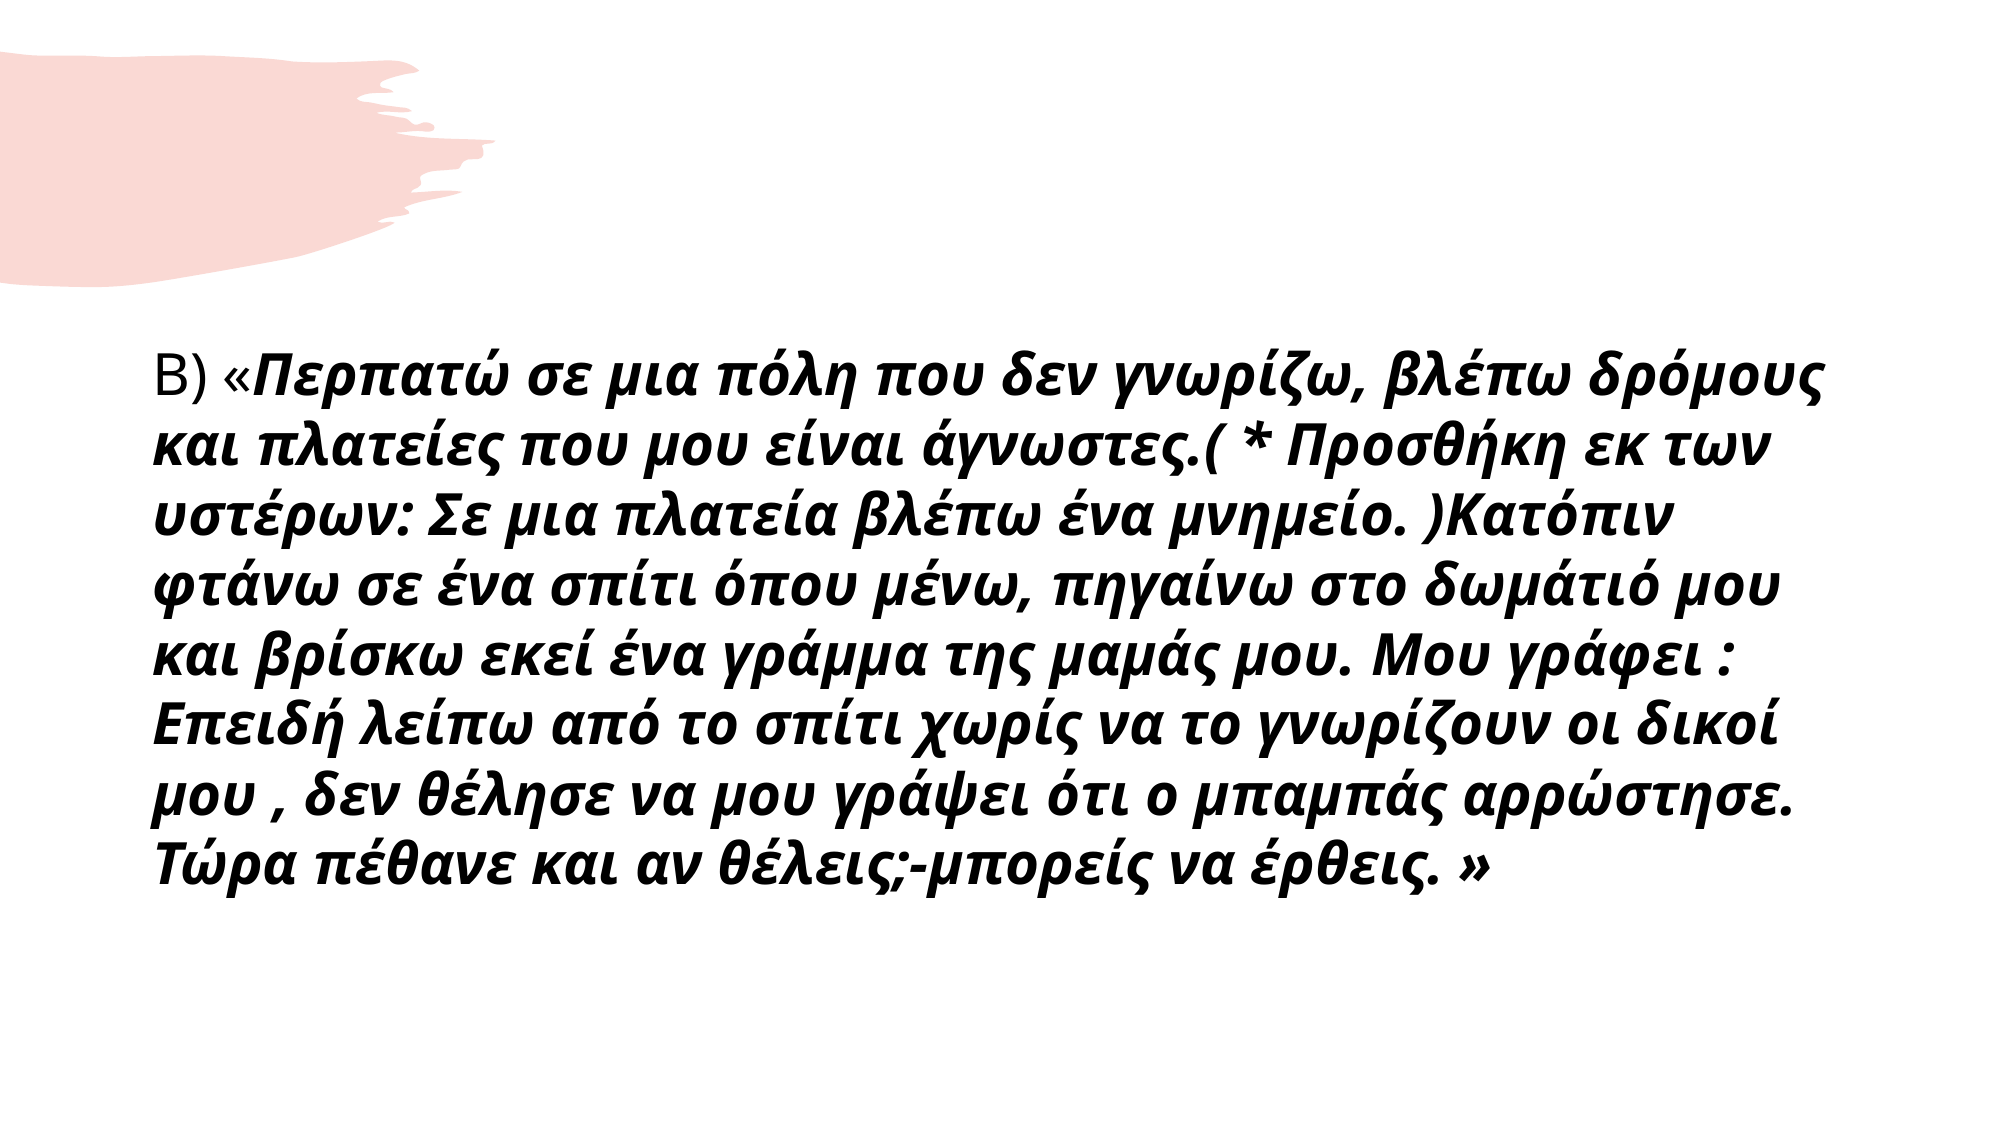

#
Β) «Περπατώ σε µια πόλη που δεν γνωρίζω, βλέπω δρόµους και πλατείες που µου είναι άγνωστες.( * Προσθήκη εκ των υστέρων: Σε µια πλατεία βλέπω ένα µνηµείο. )Κατόπιν φτάνω σε ένα σπίτι όπου µένω, πηγαίνω στο δωµάτιό µου και βρίσκω εκεί ένα γράµµα της µαµάς µου. Μου γράφει : Επειδή λείπω από το σπίτι χωρίς να το γνωρίζουν οι δικοί µου , δεν θέλησε να µου γράψει ότι ο µπαµπάς αρρώστησε. Τώρα πέθανε και αν θέλεις;-µπορείς να έρθεις. »